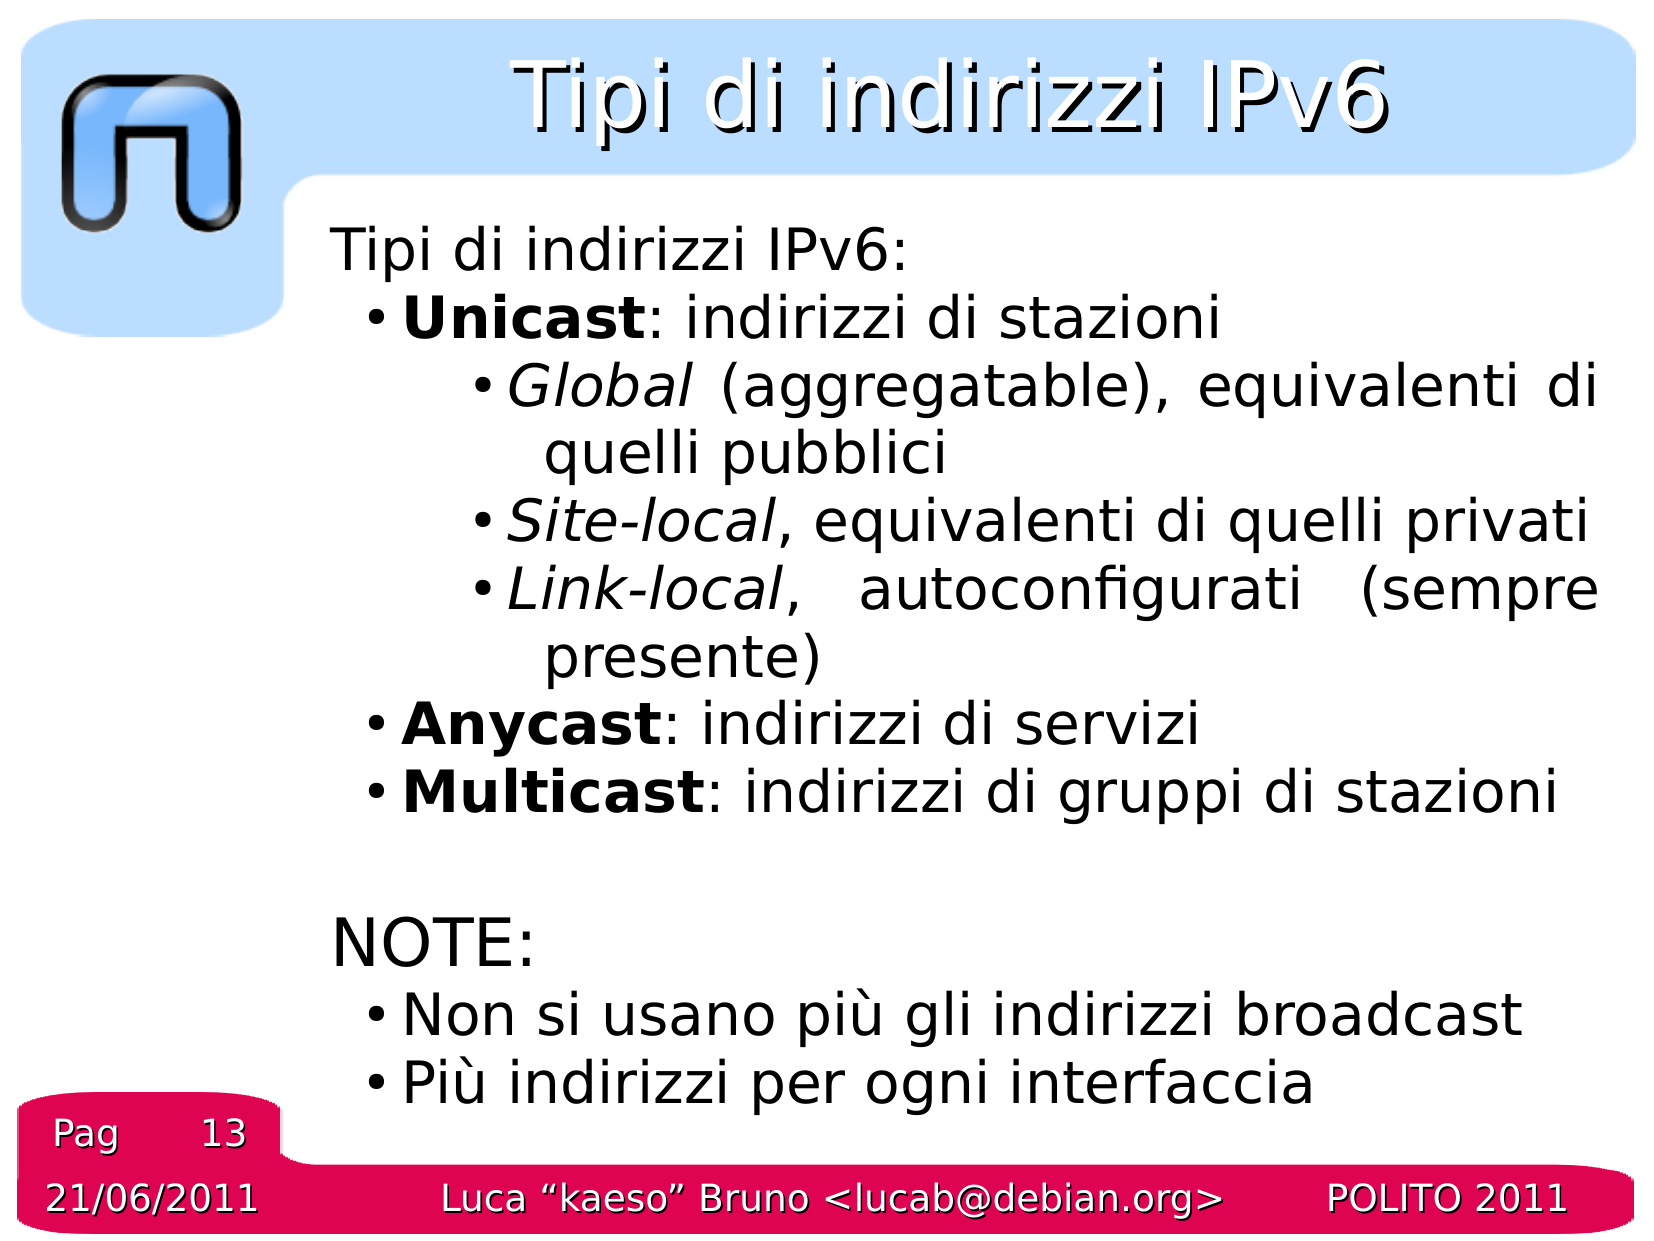

# Tipi di indirizzi IPv6
Tipi di indirizzi IPv6:
Unicast: indirizzi di stazioni
Global (aggregatable), equivalenti di quelli pubblici
Site-local, equivalenti di quelli privati
Link-local, autoconfigurati (sempre presente)
Anycast: indirizzi di servizi
Multicast: indirizzi di gruppi di stazioni
NOTE:
Non si usano più gli indirizzi broadcast
Più indirizzi per ogni interfaccia
Pag
Luca “kaeso” Bruno <lucab@debian.org> 		POLITO 2011
21/06/2011